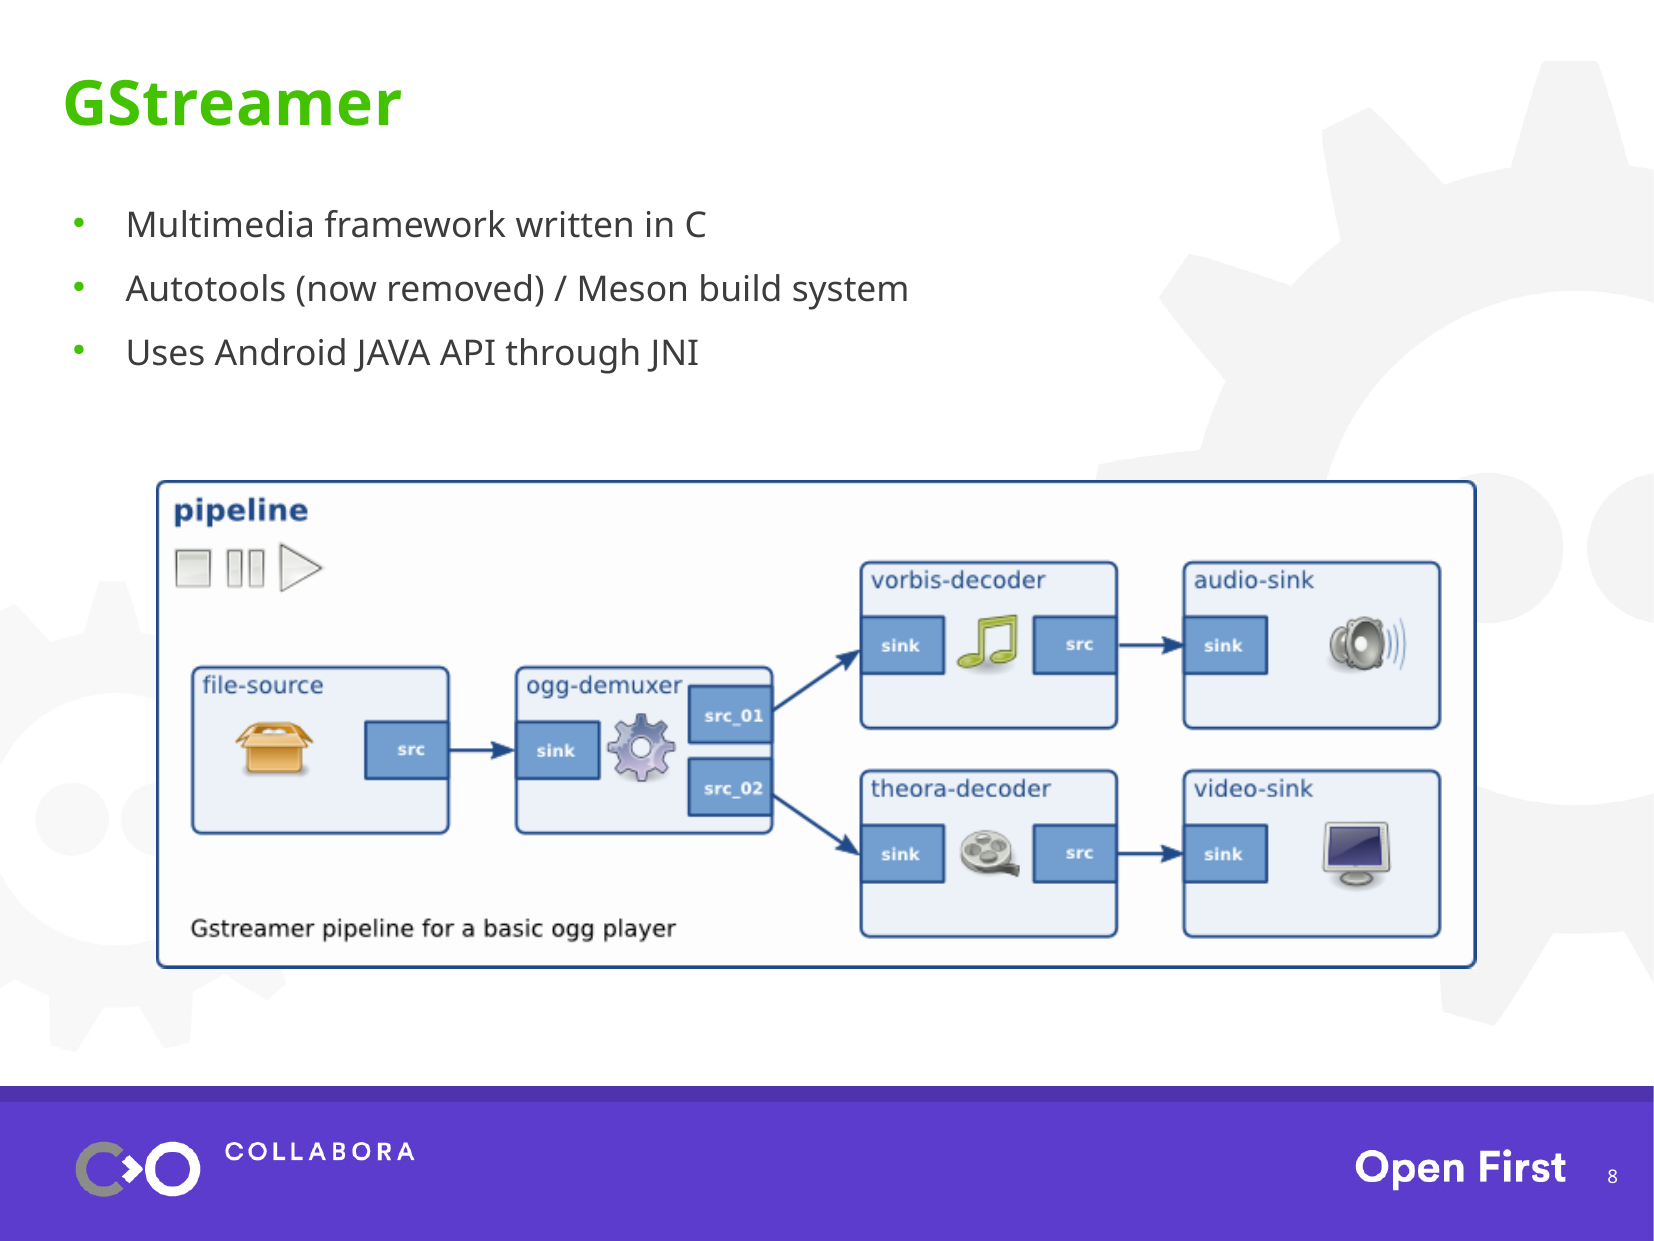

# GStreamer
Multimedia framework written in C
Autotools (now removed) / Meson build system
Uses Android JAVA API through JNI